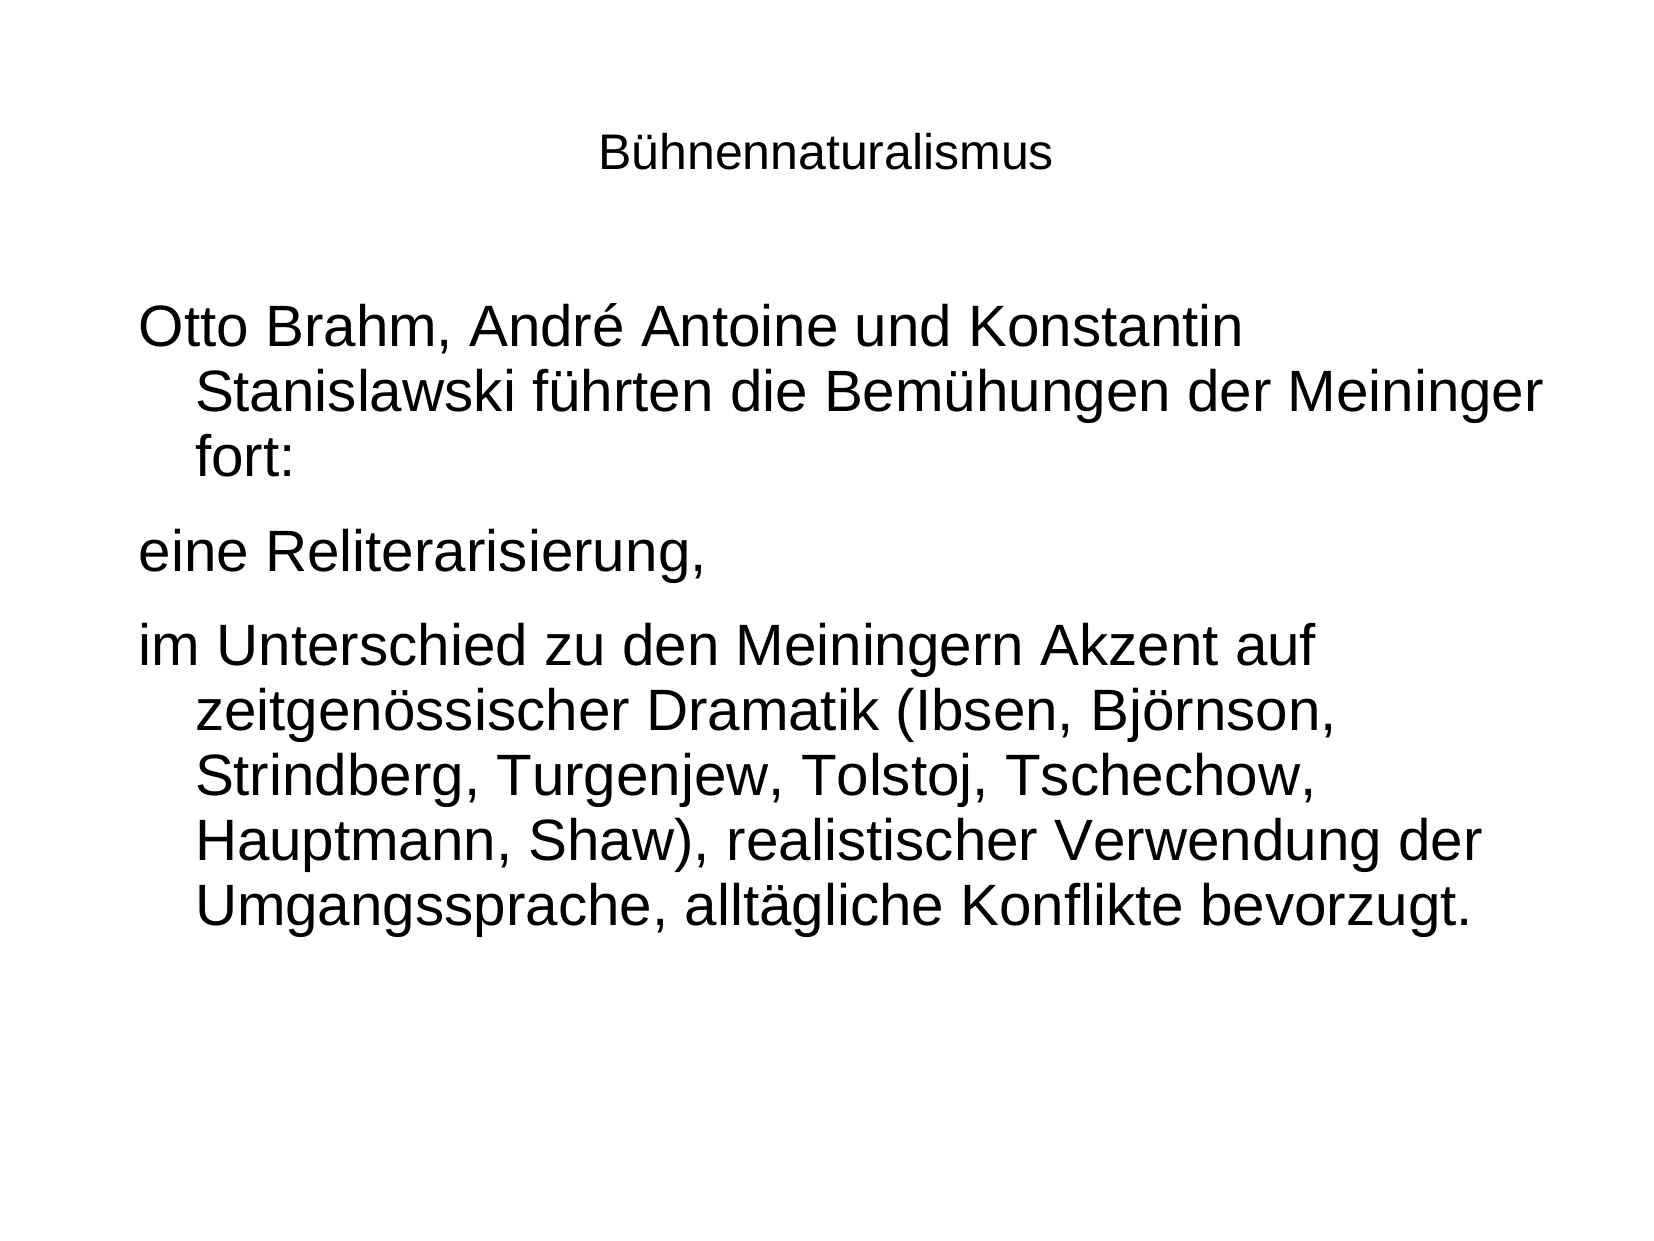

# Bühnennaturalismus
Otto Brahm, André Antoine und Konstantin Stanislawski führten die Bemühungen der Meininger fort:
eine Reliterarisierung,
im Unterschied zu den Meiningern Akzent auf zeitgenössischer Dramatik (Ibsen, Björnson, Strindberg, Turgenjew, Tolstoj, Tschechow, Hauptmann, Shaw), realistischer Verwendung der Umgangssprache, alltägliche Konflikte bevorzugt.